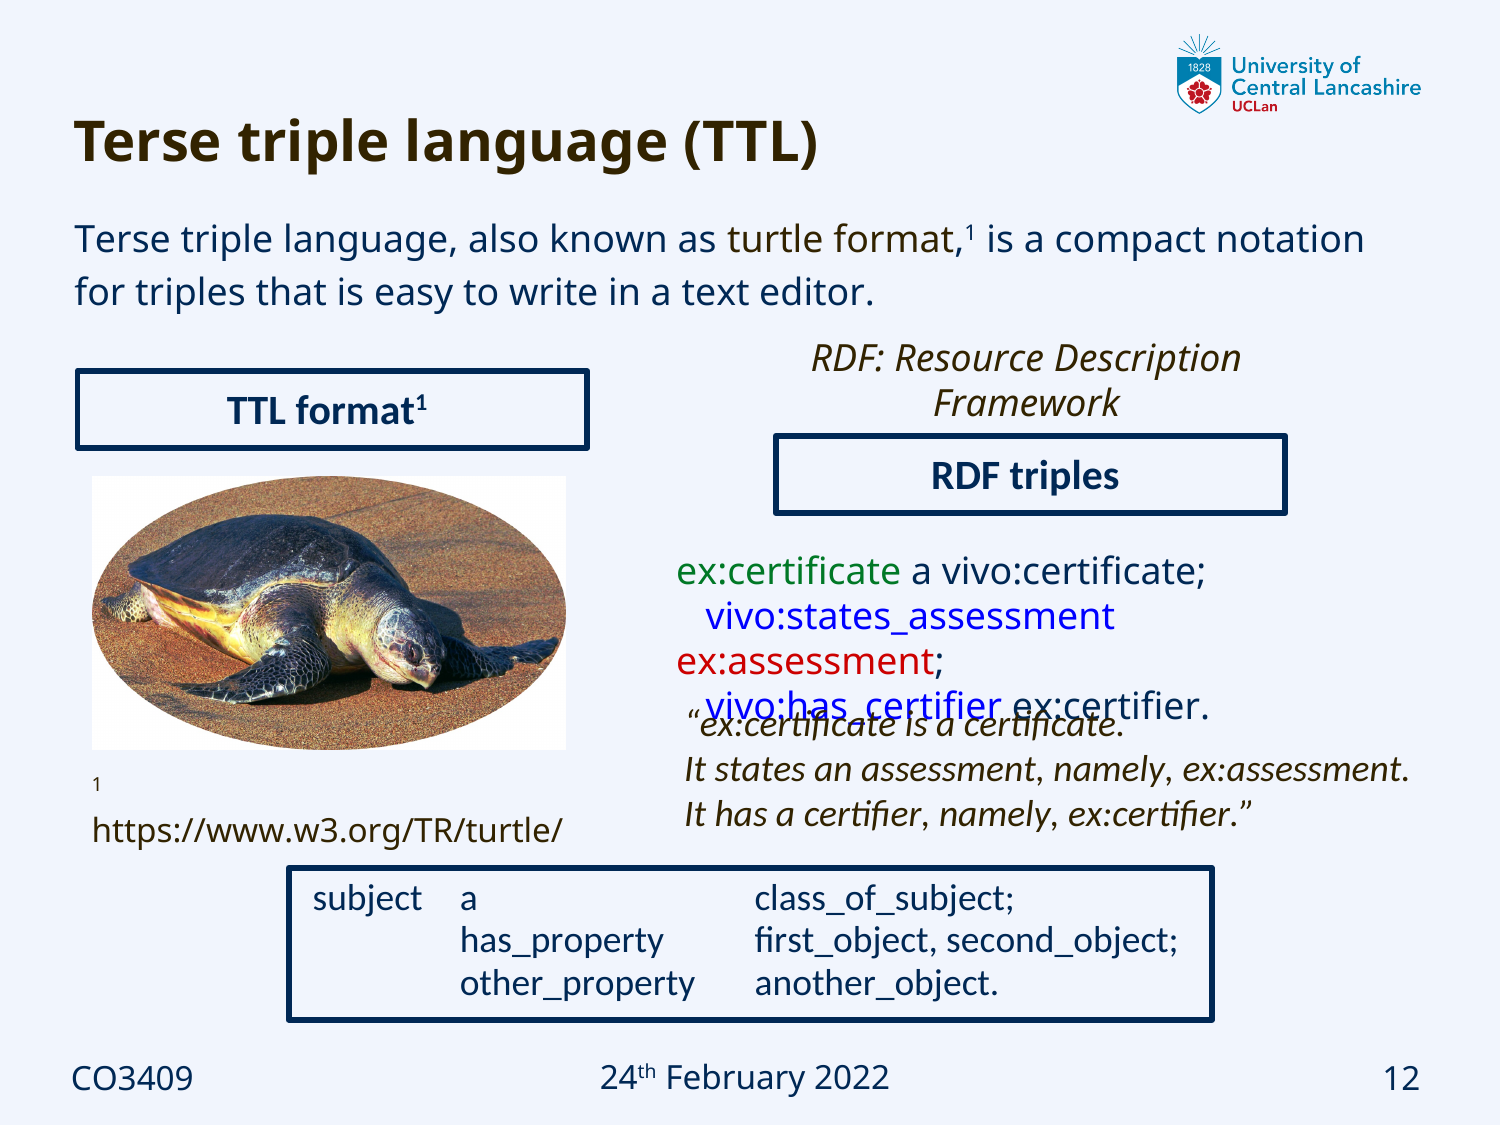

# Terse triple language (TTL)
Terse triple language, also known as turtle format,1 is a compact notation for triples that is easy to write in a text editor.
RDF: Resource Description Framework
TTL format1
RDF triples
ex:certificate a vivo:certificate;
 vivo:states_assessment ex:assessment;
 vivo:has_certifier ex:certifier.
“ex:certificate is a certificate.
It states an assessment, namely, ex:assessment.
It has a certifier, namely, ex:certifier.”
1 https://www.w3.org/TR/turtle/
subject	a				class_of_subject;
		has_property		first_object, second_object;
		other_property	another_object.